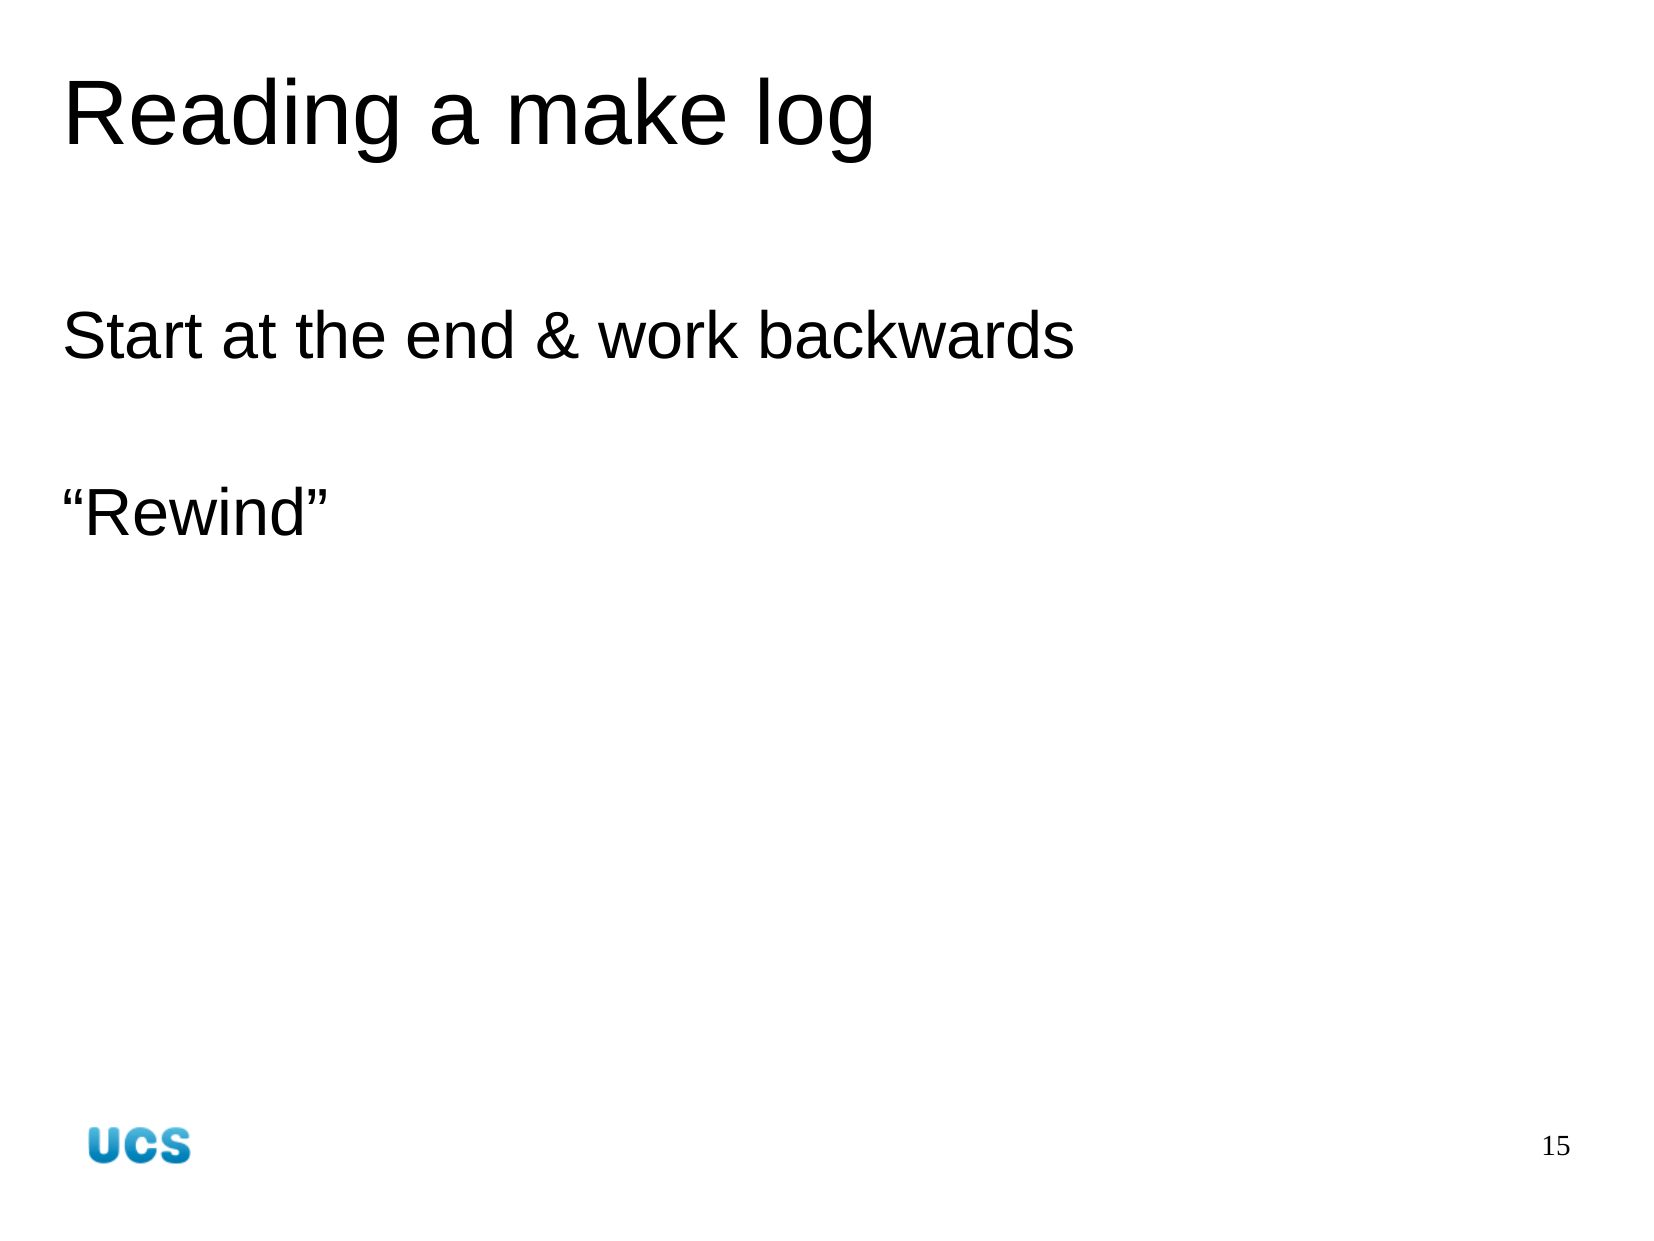

Reading a make log
Start at the end & work backwards
“Rewind”
15